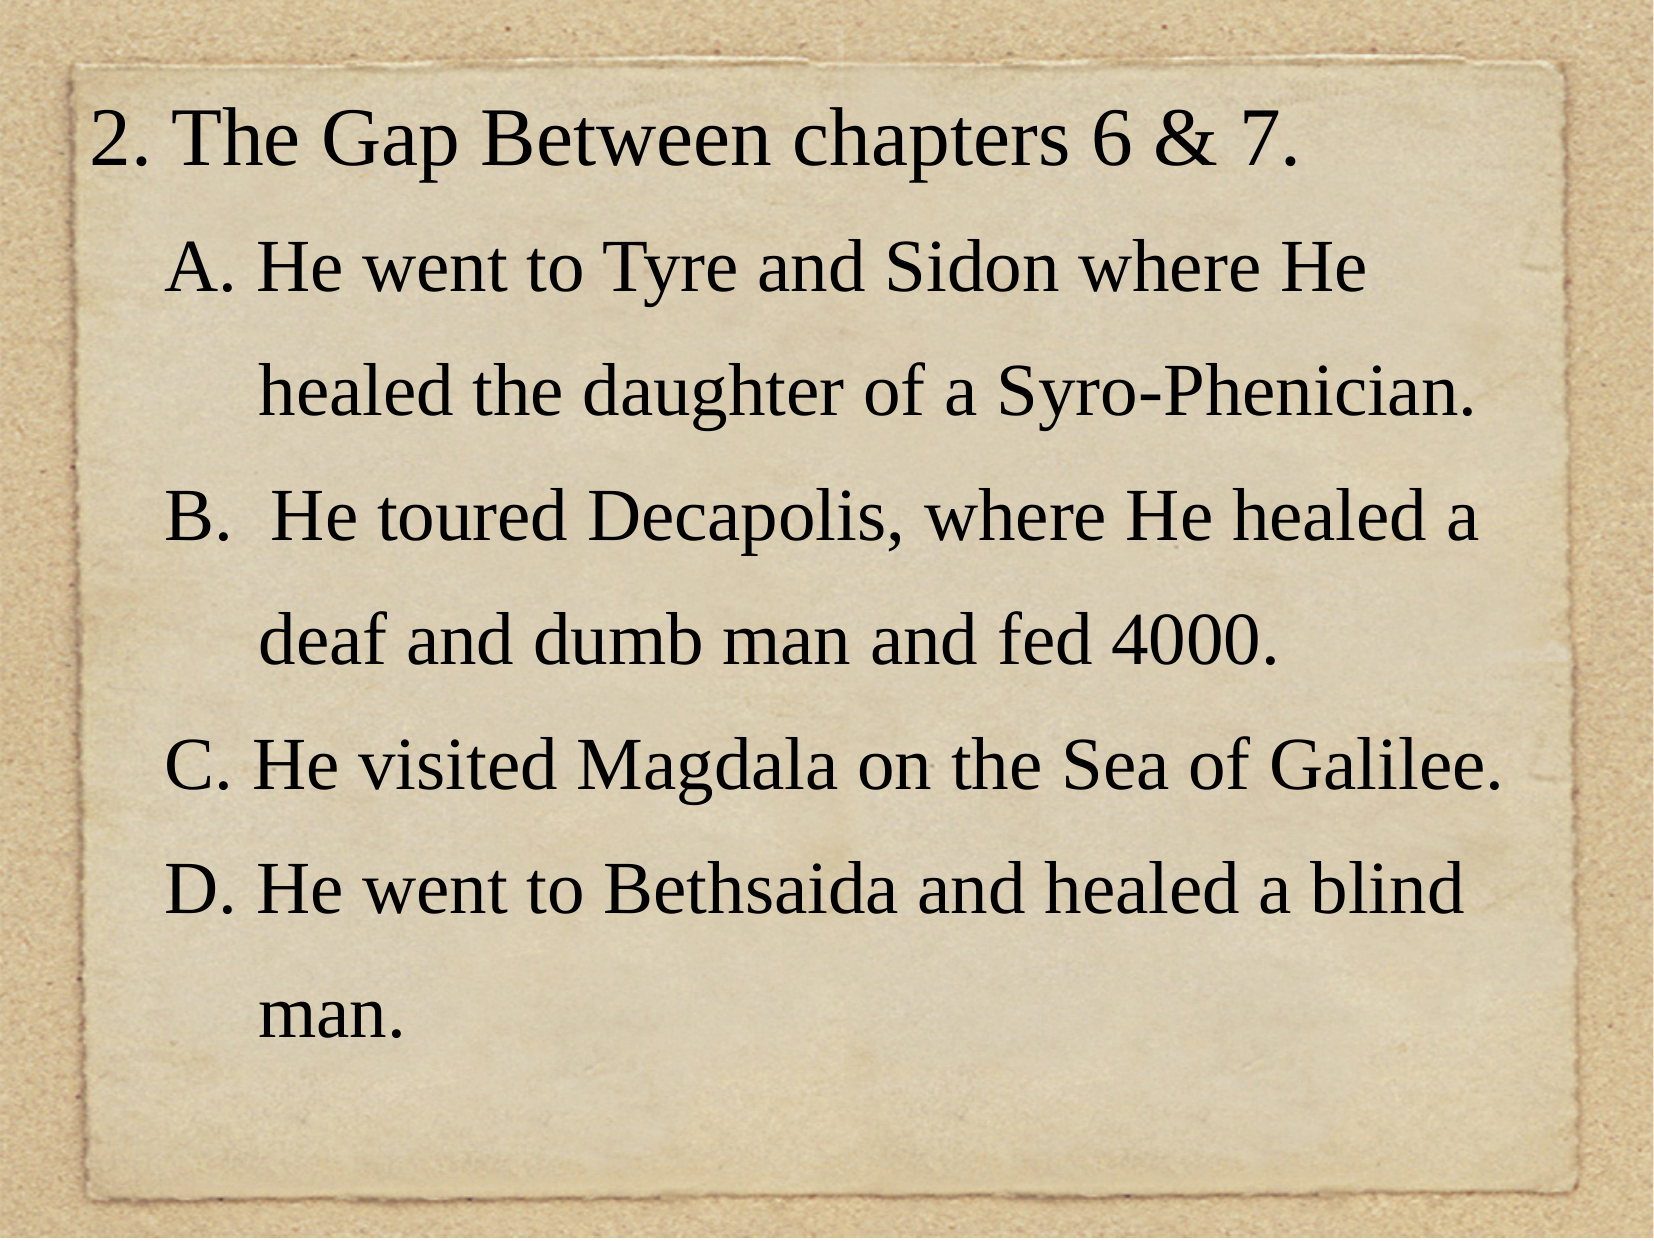

2. The Gap Between chapters 6 & 7.
	A. He went to Tyre and Sidon where He 				 healed the daughter of a Syro-Phenician.
	B. He toured Decapolis, where He healed a 			 deaf and dumb man and fed 4000.
	C. He visited Magdala on the Sea of Galilee.
	D. He went to Bethsaida and healed a blind 			 man.